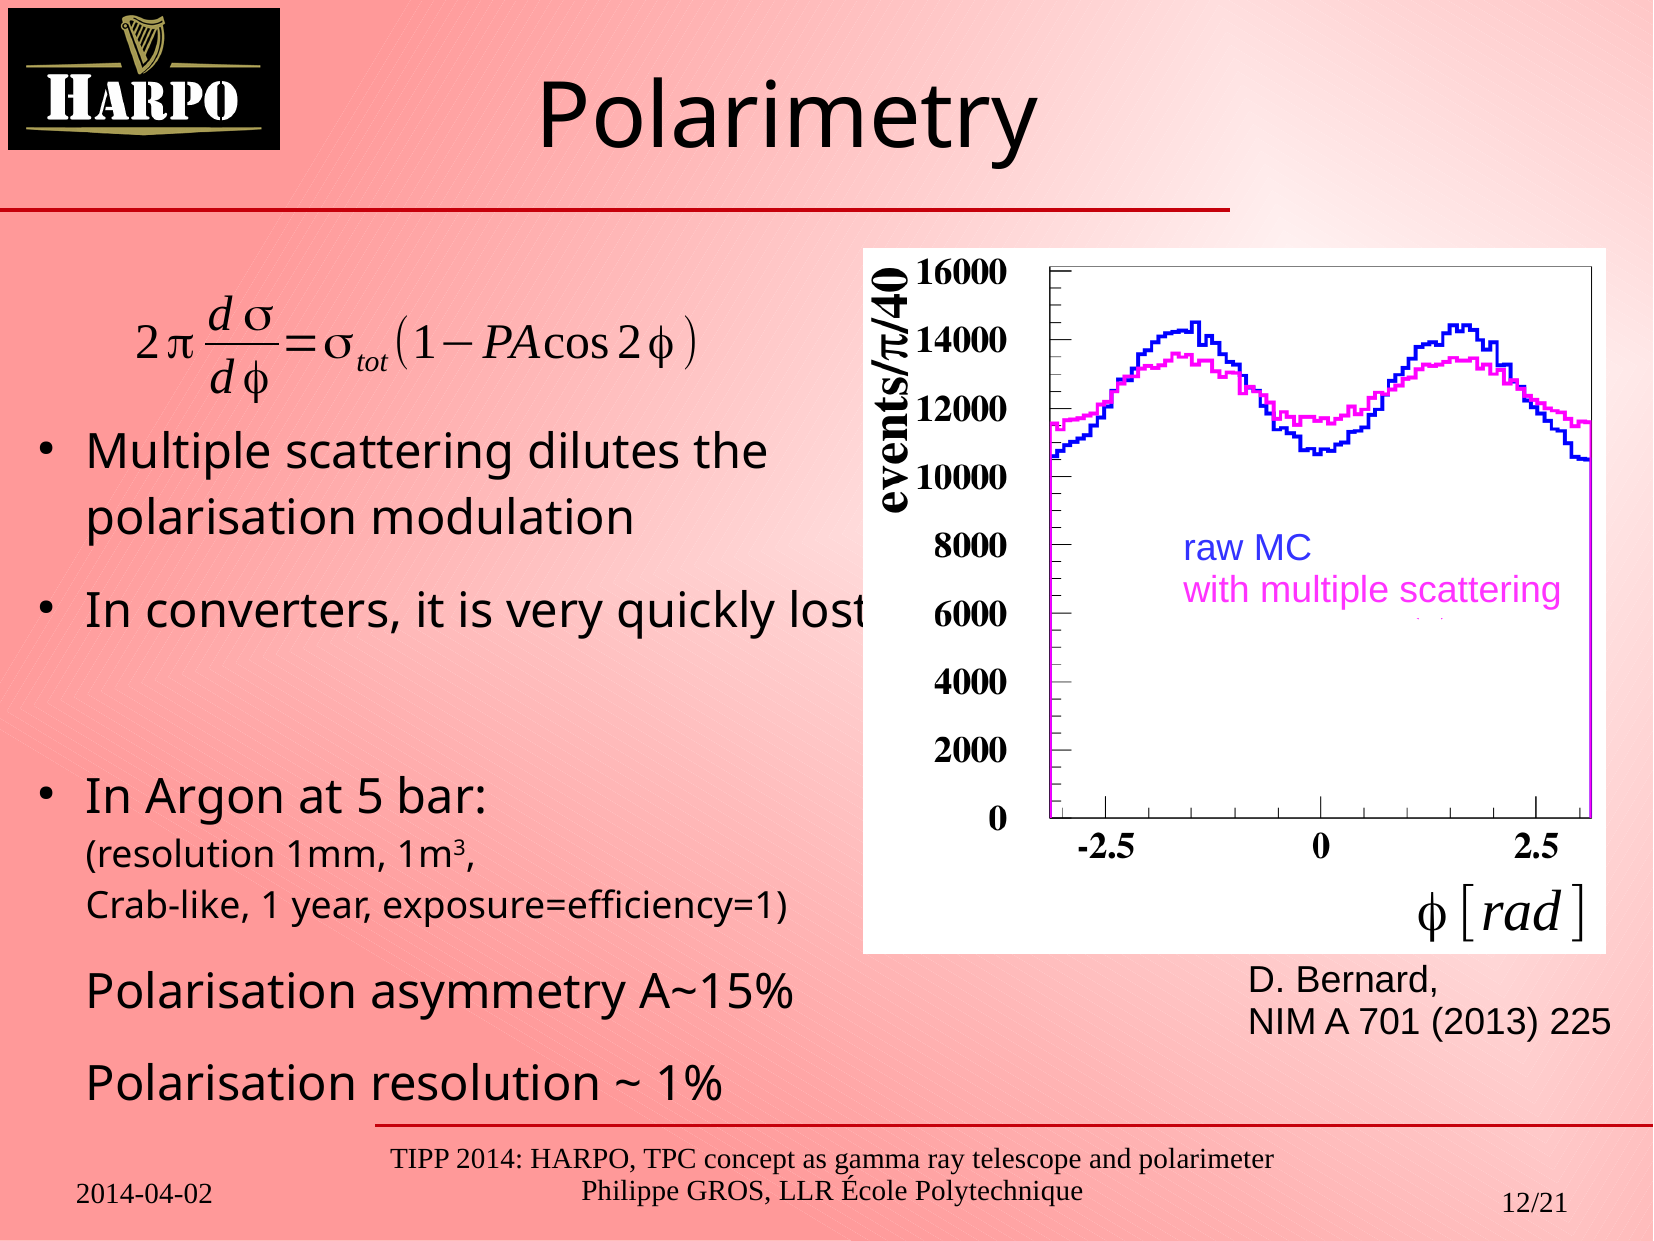

# Polarimetry
raw MC
with multiple scattering
Multiple scattering dilutes the polarisation modulation
In converters, it is very quickly lost
In Argon at 5 bar:
(resolution 1mm, 1m3,
Crab-like, 1 year, exposure=efficiency=1)
Polarisation asymmetry A~15%
Polarisation resolution ~ 1%
D. Bernard,
NIM A 701 (2013) 225
Colloque Grands Instruments: HARPOPhilippe GROS
2014-04-02
12